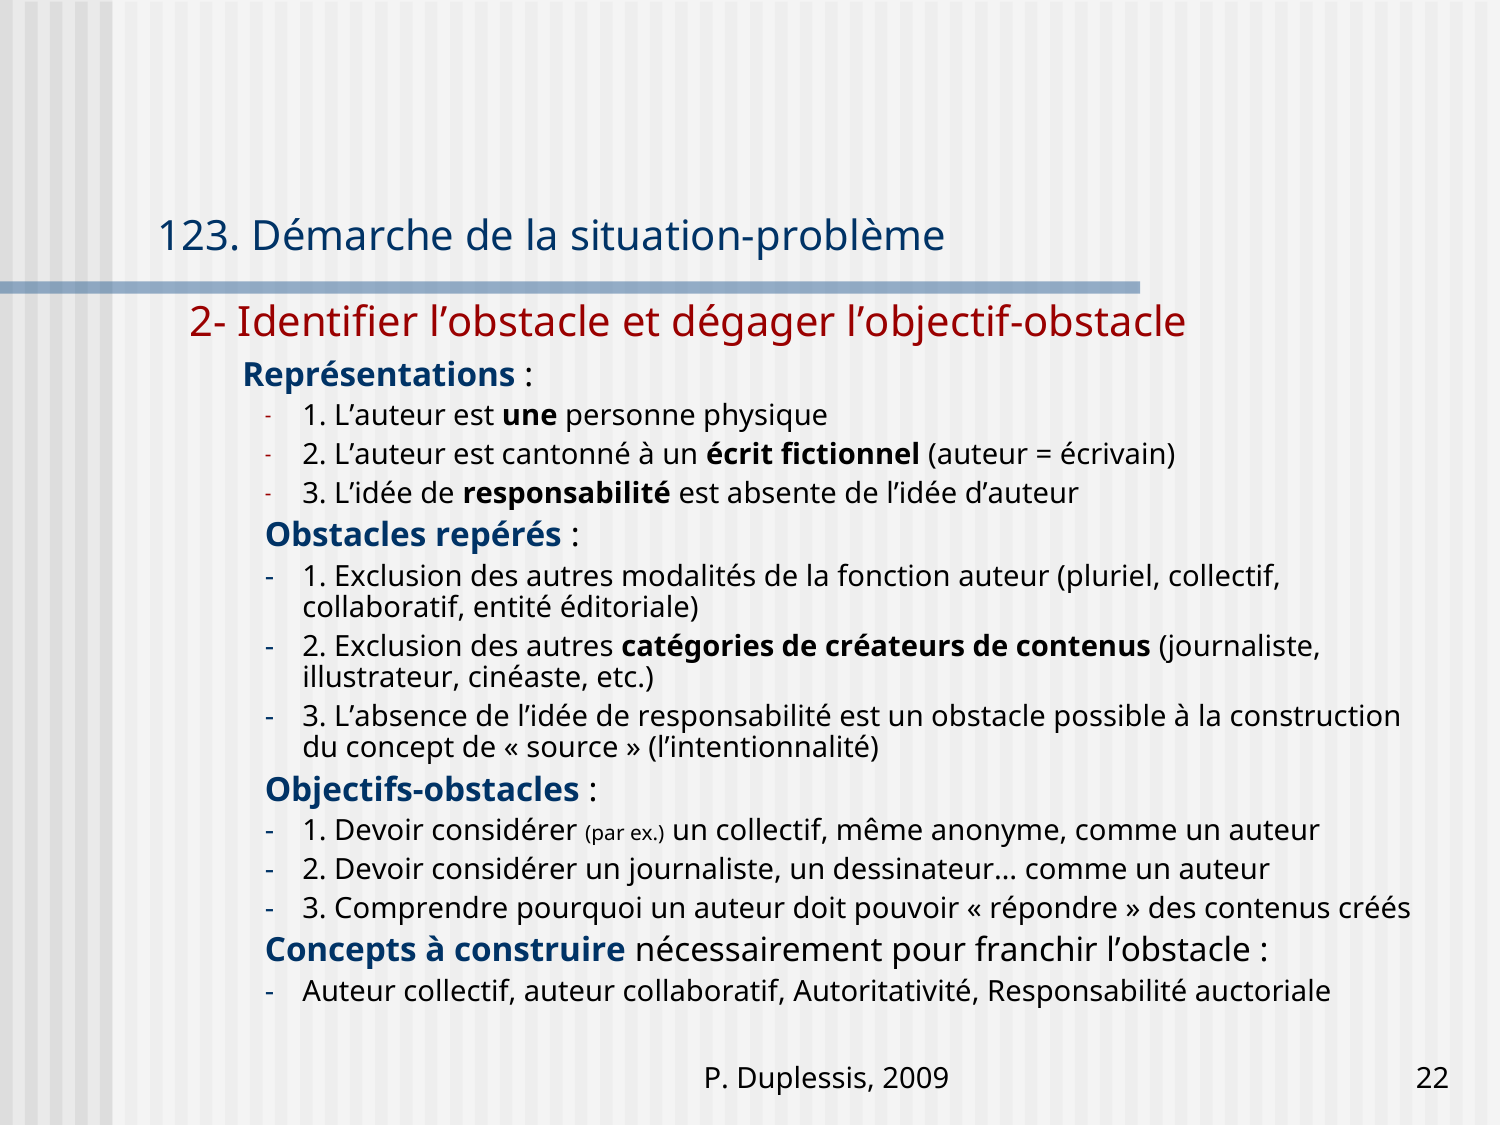

# 123. Démarche de la situation-problème
2- Identifier l’obstacle et dégager l’objectif-obstacle
 Représentations :
1. L’auteur est une personne physique
2. L’auteur est cantonné à un écrit fictionnel (auteur = écrivain)
3. L’idée de responsabilité est absente de l’idée d’auteur
Obstacles repérés :
1. Exclusion des autres modalités de la fonction auteur (pluriel, collectif, collaboratif, entité éditoriale)
2. Exclusion des autres catégories de créateurs de contenus (journaliste, illustrateur, cinéaste, etc.)
3. L’absence de l’idée de responsabilité est un obstacle possible à la construction du concept de « source » (l’intentionnalité)
Objectifs-obstacles :
1. Devoir considérer (par ex.) un collectif, même anonyme, comme un auteur
2. Devoir considérer un journaliste, un dessinateur… comme un auteur
3. Comprendre pourquoi un auteur doit pouvoir « répondre » des contenus créés
Concepts à construire nécessairement pour franchir l’obstacle :
Auteur collectif, auteur collaboratif, Autoritativité, Responsabilité auctoriale
P. Duplessis, 2009
22